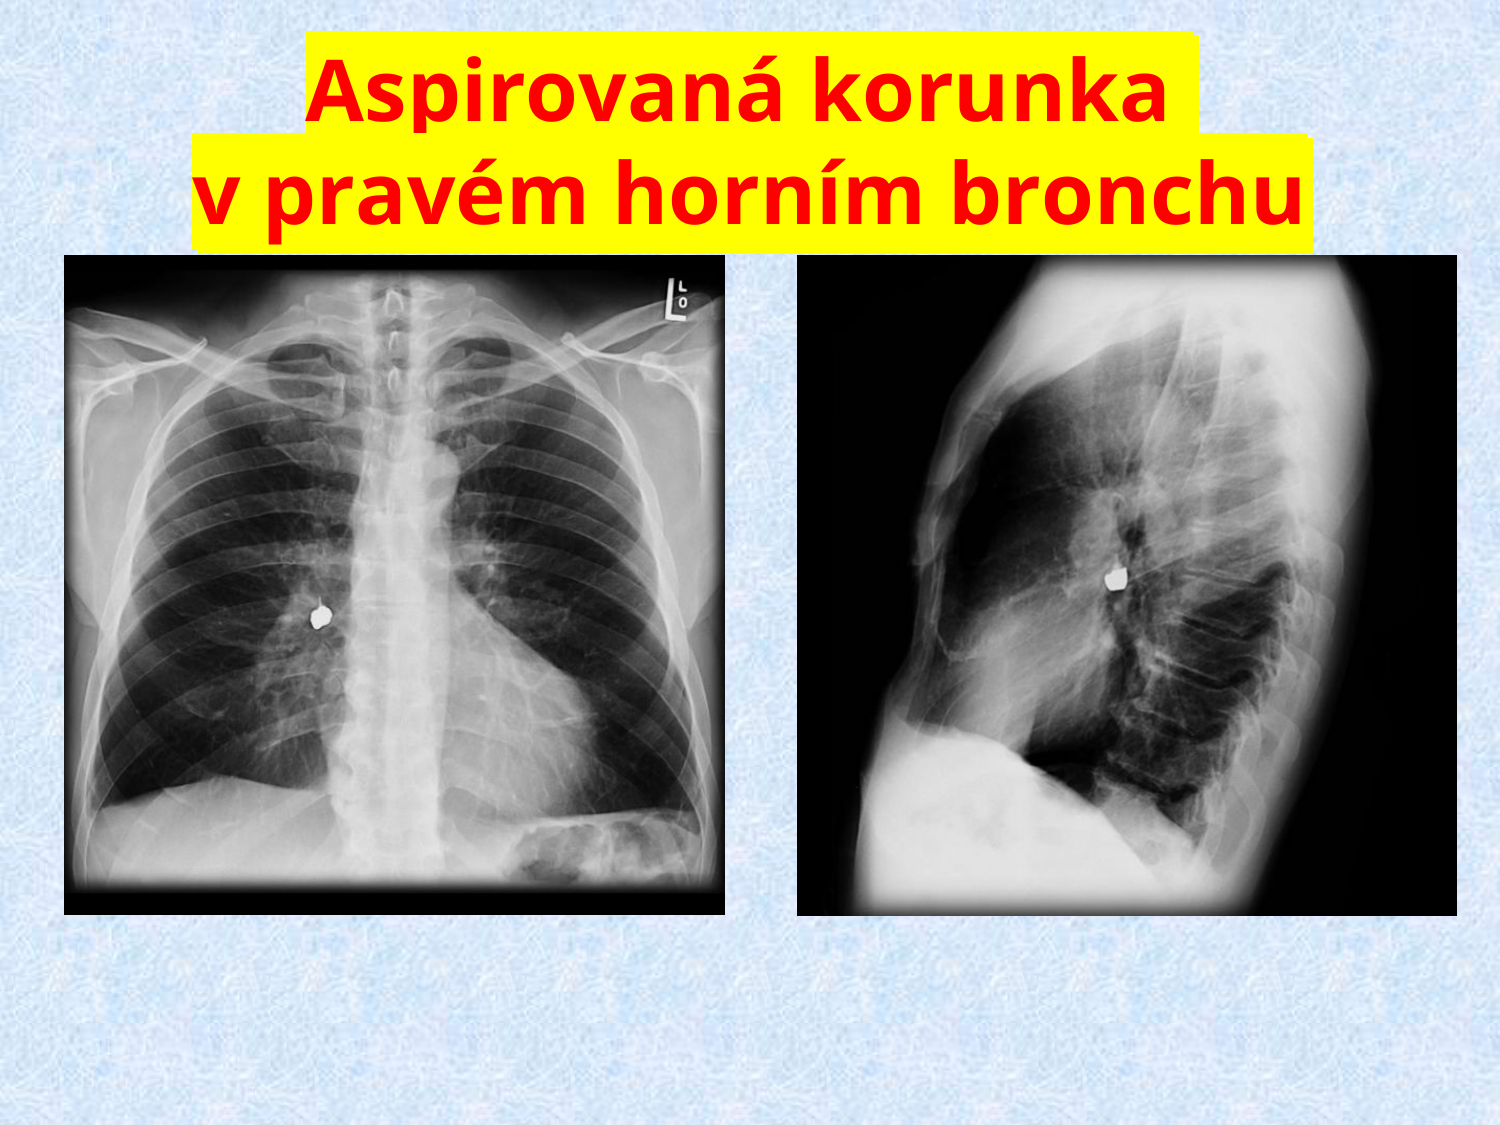

# Aspirovaná korunka v pravém horním bronchu